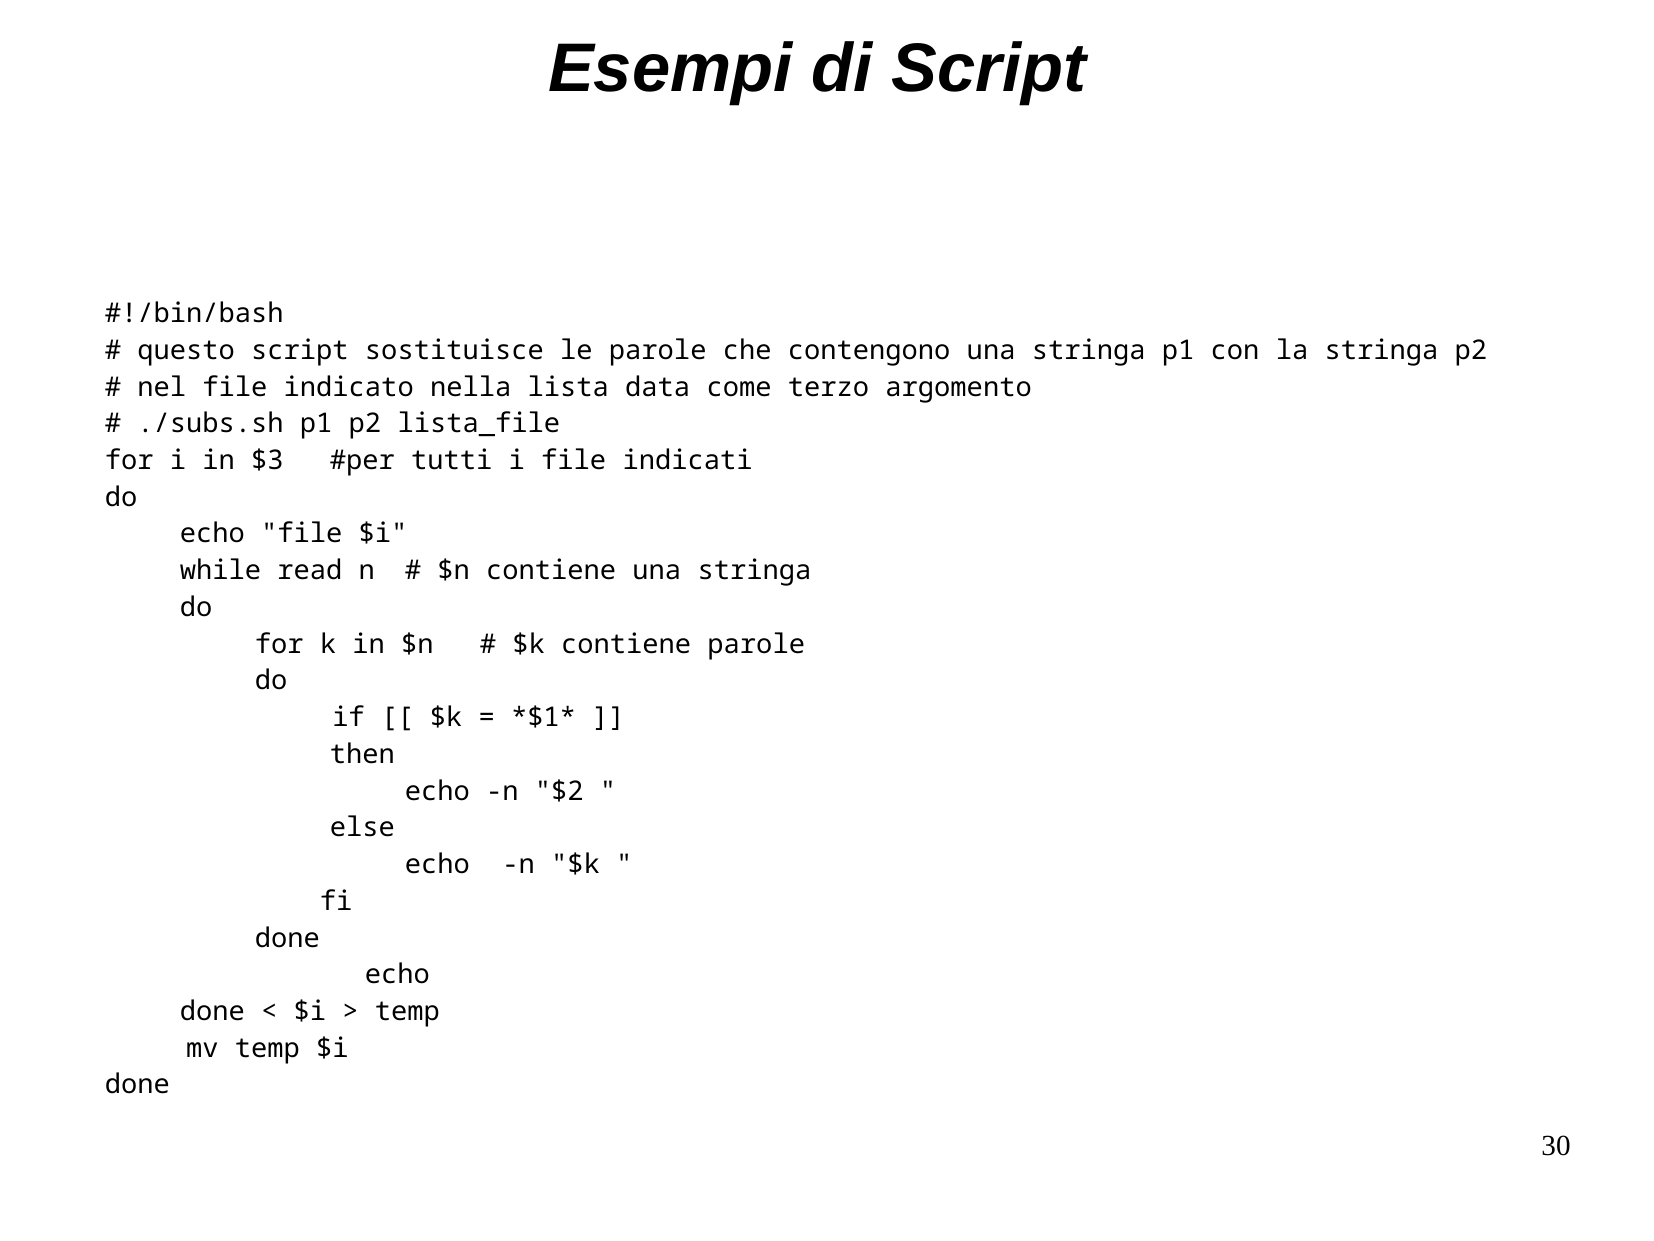

# Esempi di Script
#!/bin/bash
# questo script sostituisce le parole che contengono una stringa p1 con la stringa p2
# nel file indicato nella lista data come terzo argomento
# ./subs.sh p1 p2 lista_file
for i in $3	#per tutti i file indicati
do
	echo "file $i"
	while read n	# $n contiene una stringa
	do
		for k in $n	# $k contiene parole
		do
 if [[ $k = *$1* ]]
			then
				echo -n "$2 "
			else
				echo -n "$k "
		 fi
		done
 echo
	done < $i > temp
 mv temp $i
done
30